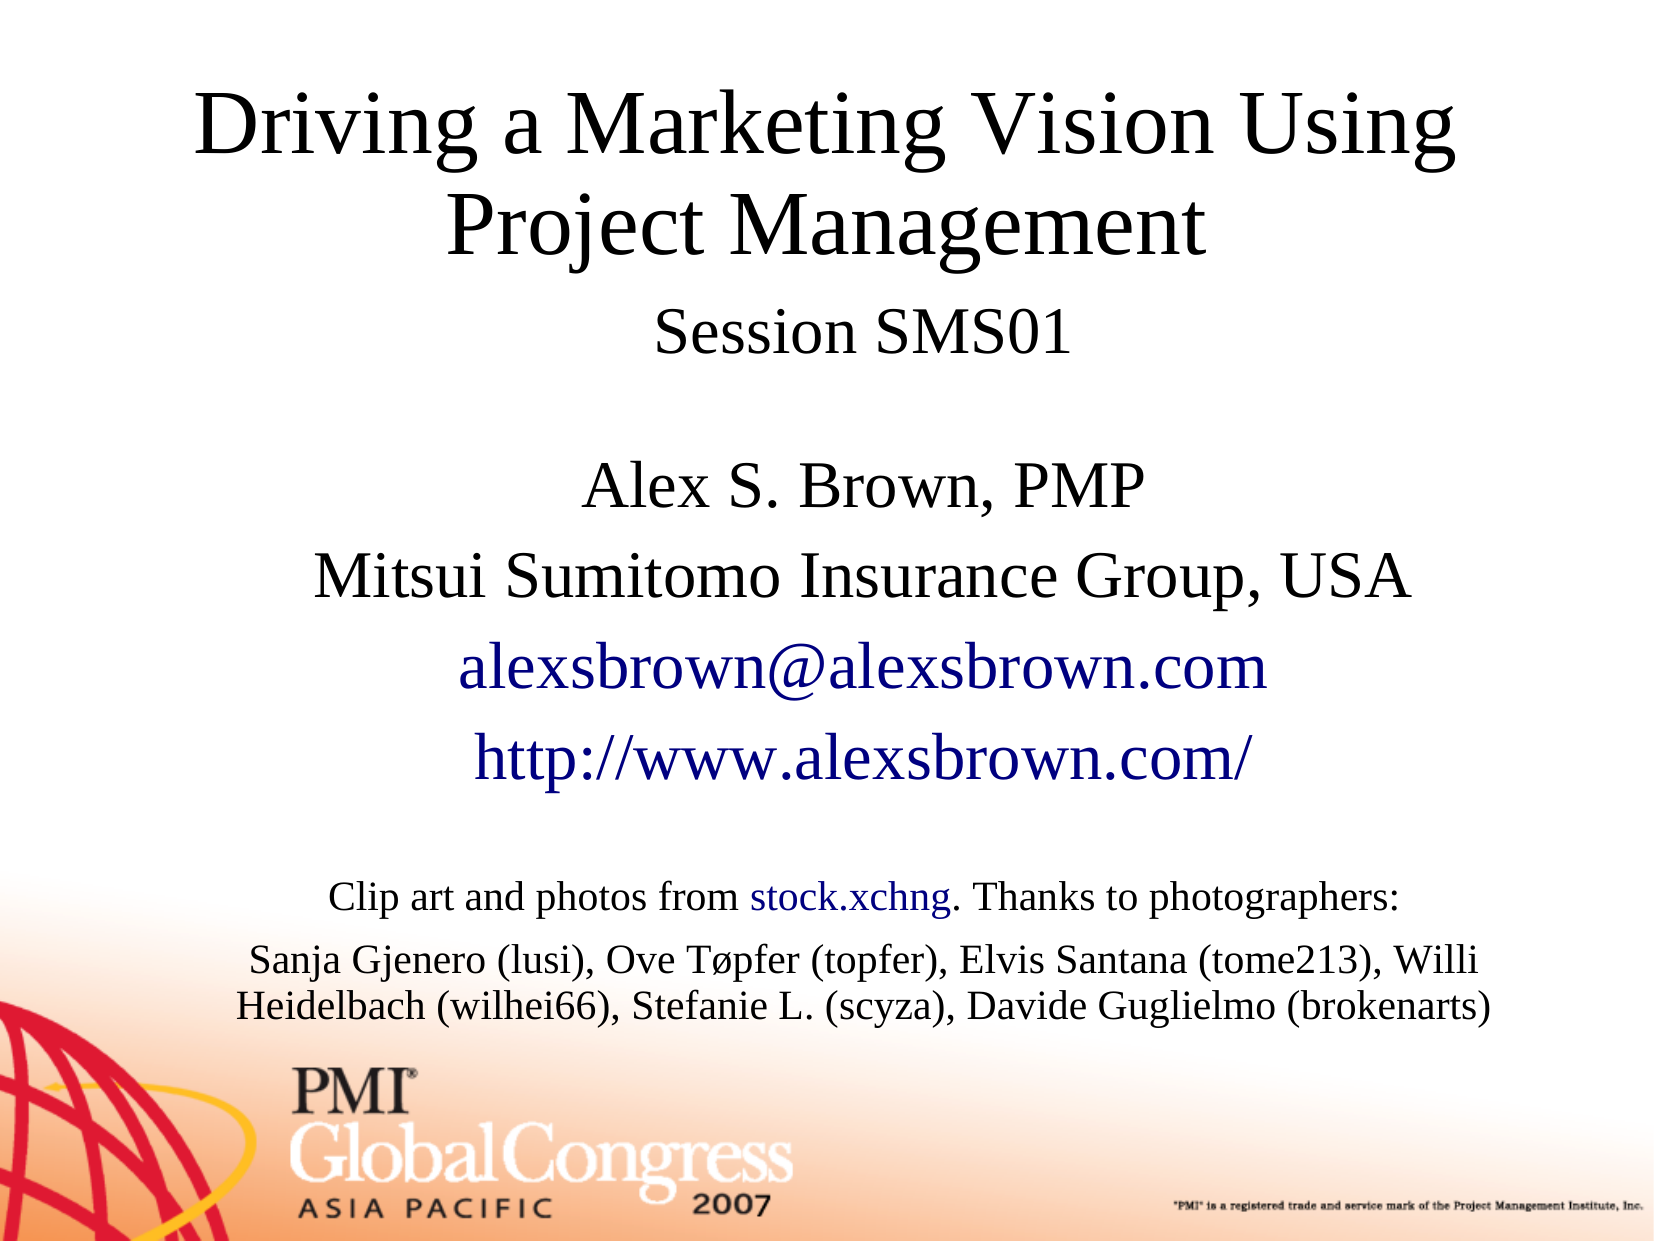

# Driving a Marketing Vision Using Project Management
Session SMS01
Alex S. Brown, PMP
Mitsui Sumitomo Insurance Group, USA
alexsbrown@alexsbrown.com
http://www.alexsbrown.com/
Clip art and photos from stock.xchng. Thanks to photographers:
Sanja Gjenero (lusi), Ove Tøpfer (topfer), Elvis Santana (tome213), Willi Heidelbach (wilhei66), Stefanie L. (scyza), Davide Guglielmo (brokenarts)